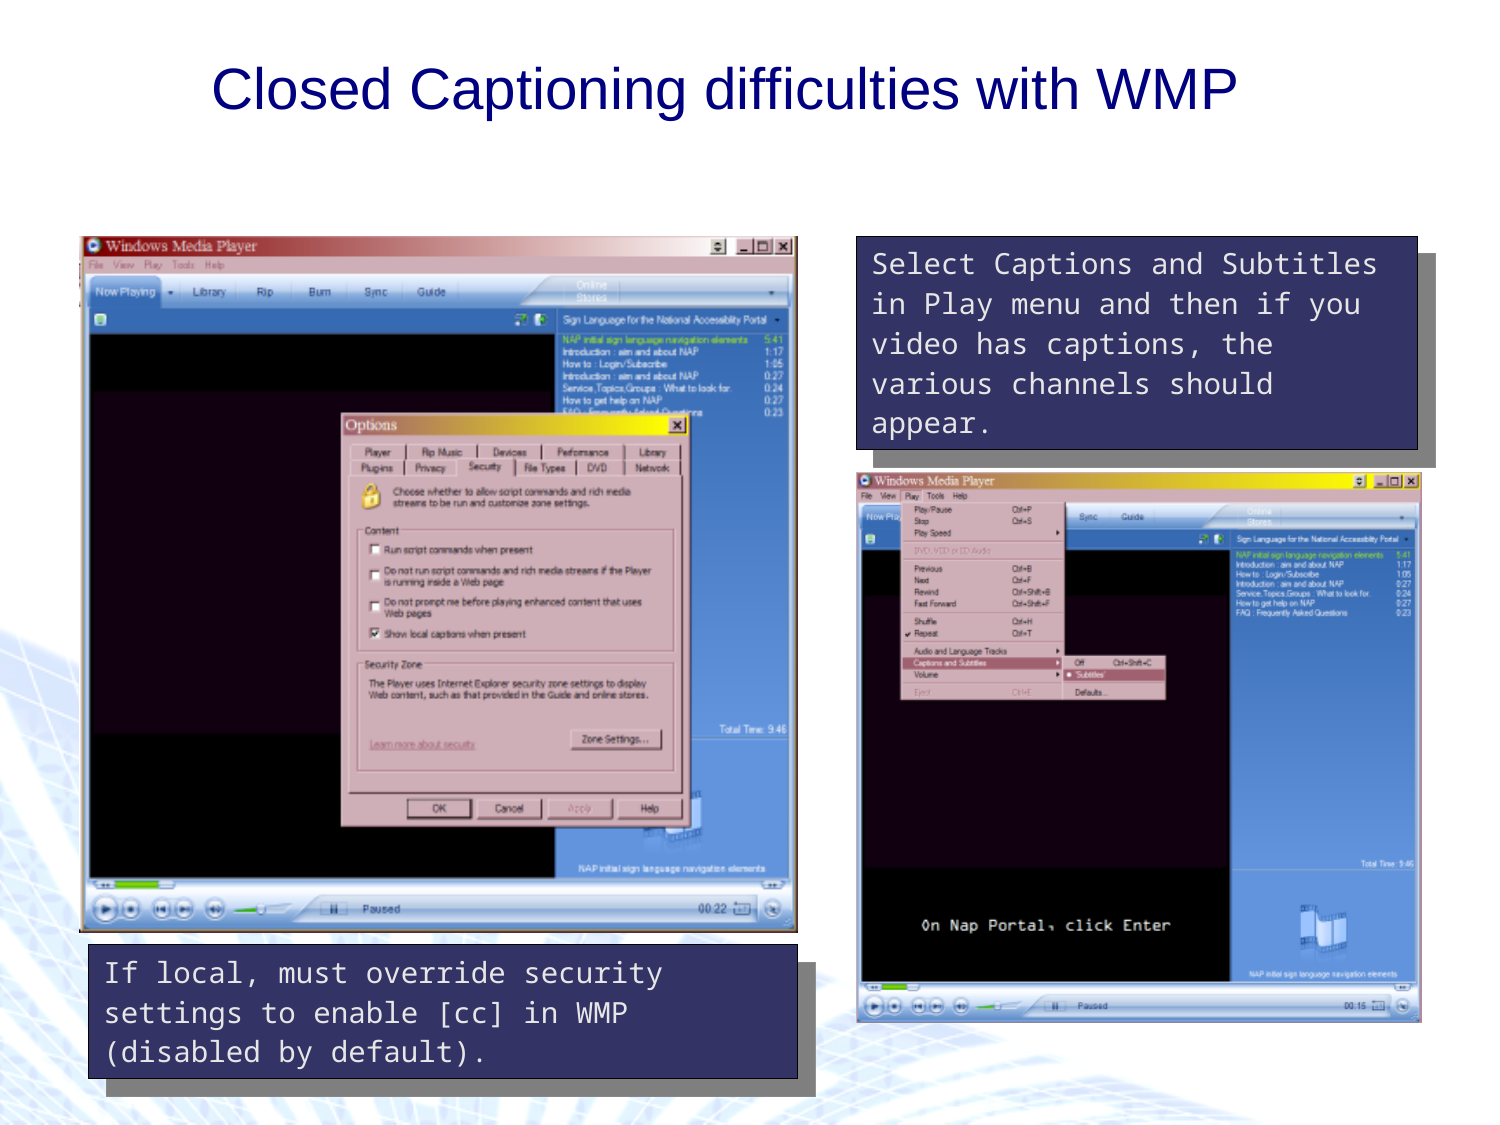

# Closed Captioning difficulties with WMP
Select Captions and Subtitles in Play menu and then if you video has captions, the various channels should appear.
If local, must override security settings to enable [cc] in WMP (disabled by default).